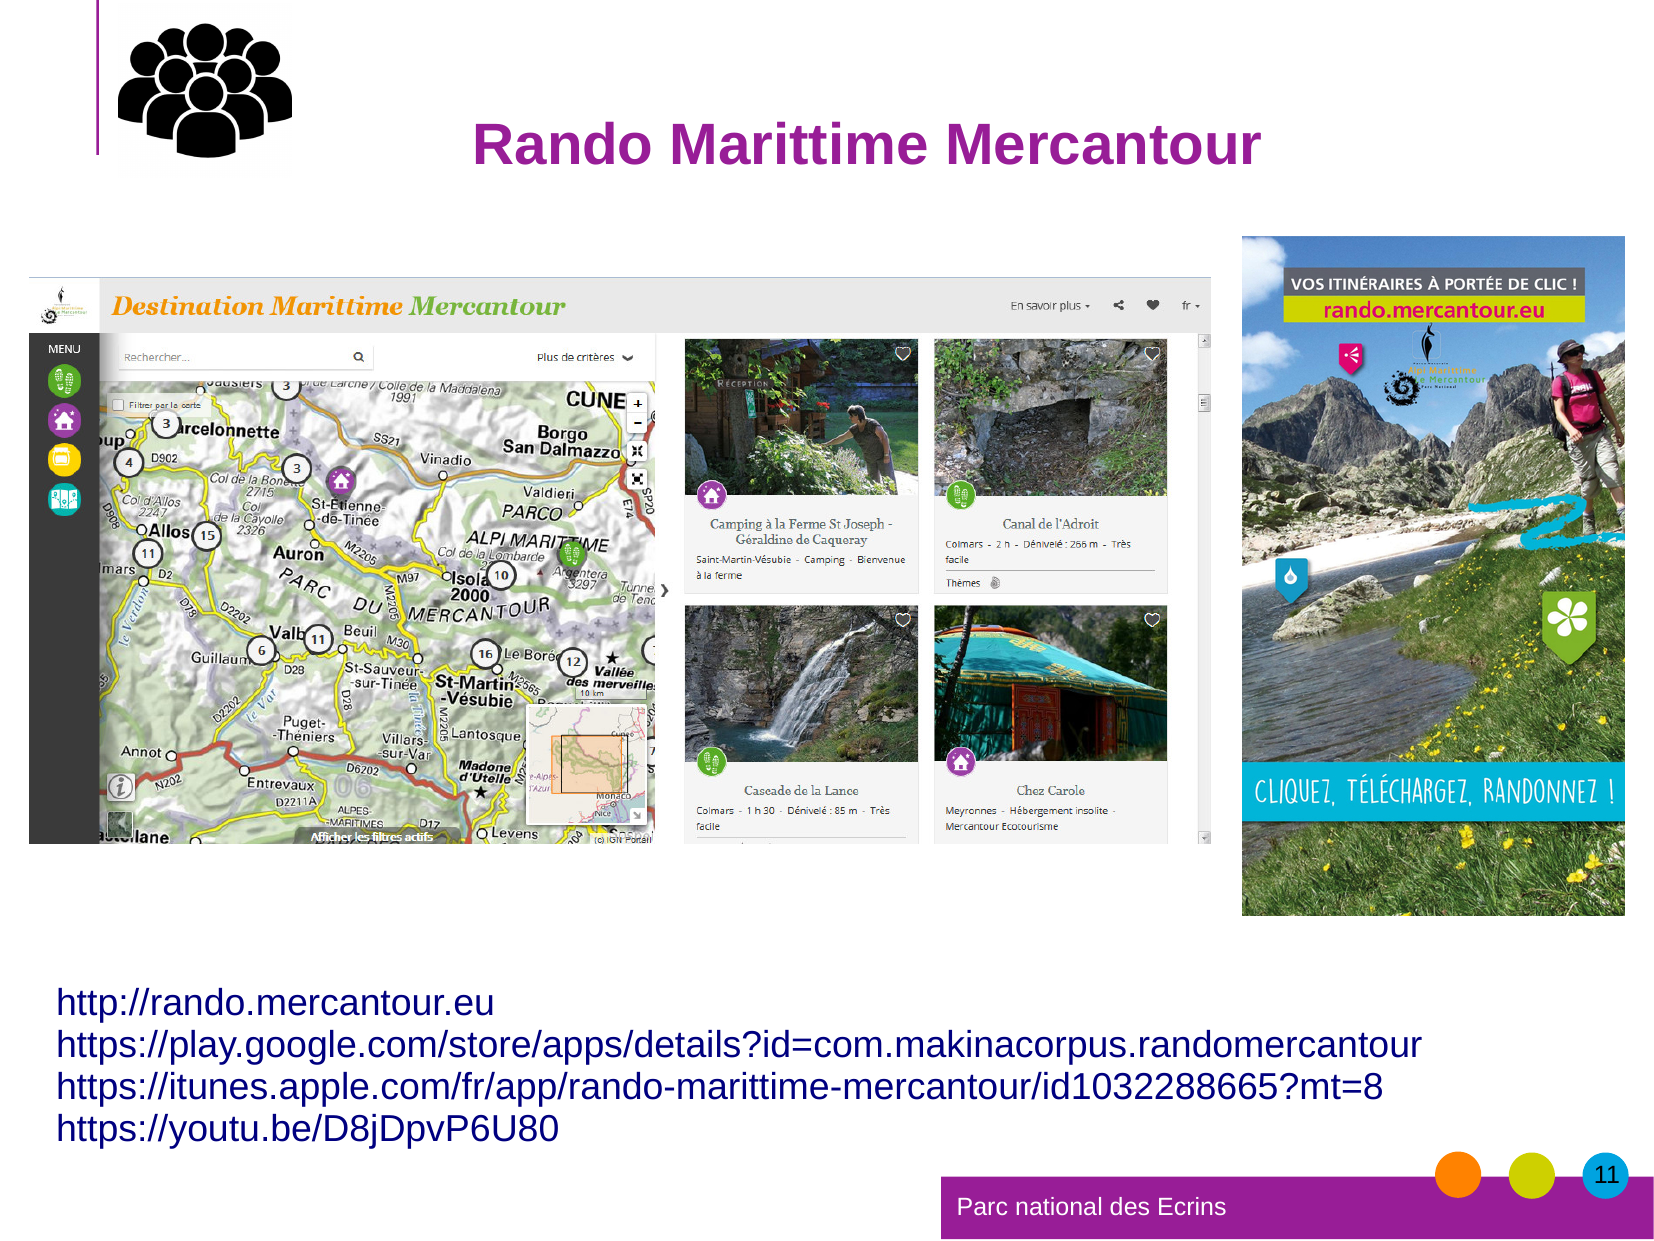

# Rando Marittime Mercantour
http://rando.mercantour.eu
https://play.google.com/store/apps/details?id=com.makinacorpus.randomercantour
https://itunes.apple.com/fr/app/rando-marittime-mercantour/id1032288665?mt=8
https://youtu.be/D8jDpvP6U80